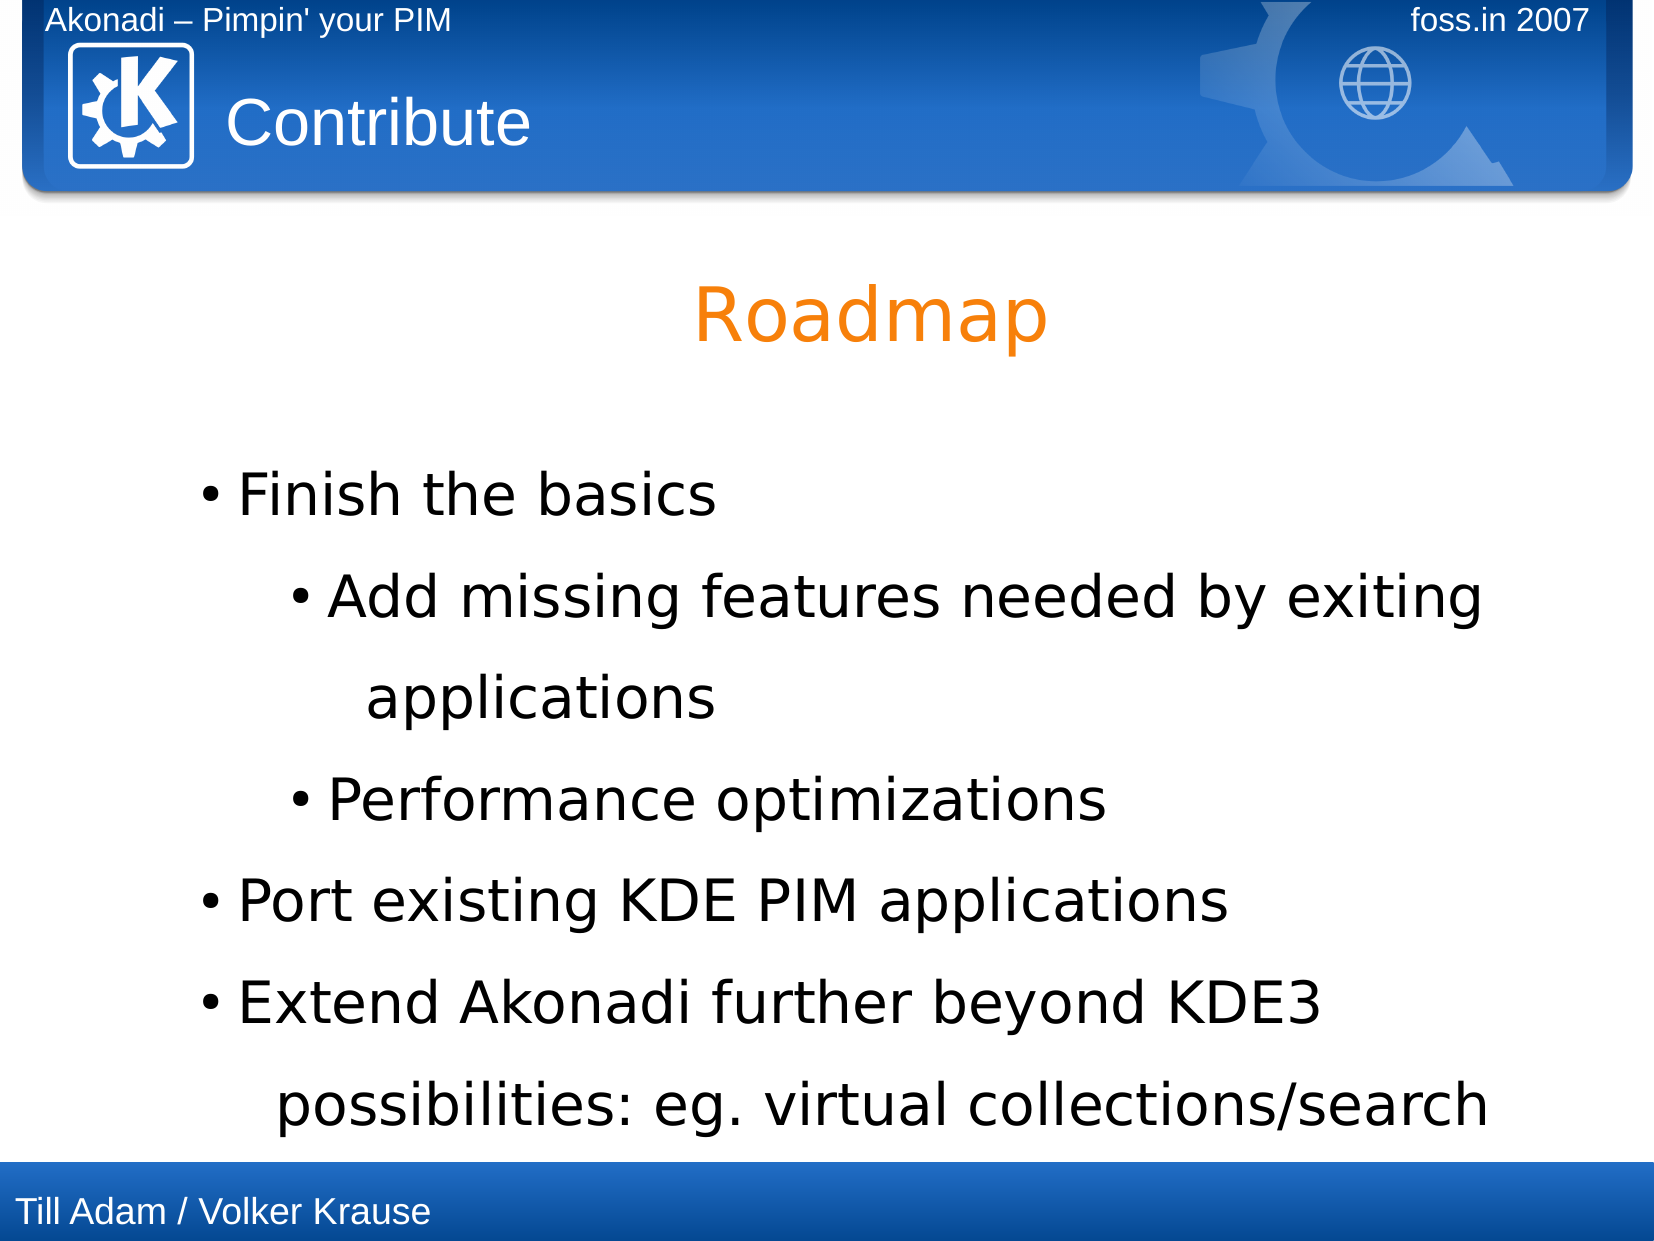

# Contribute
Roadmap
Finish the basics
Add missing features needed by exiting applications
Performance optimizations
Port existing KDE PIM applications
Extend Akonadi further beyond KDE3 possibilities: eg. virtual collections/search